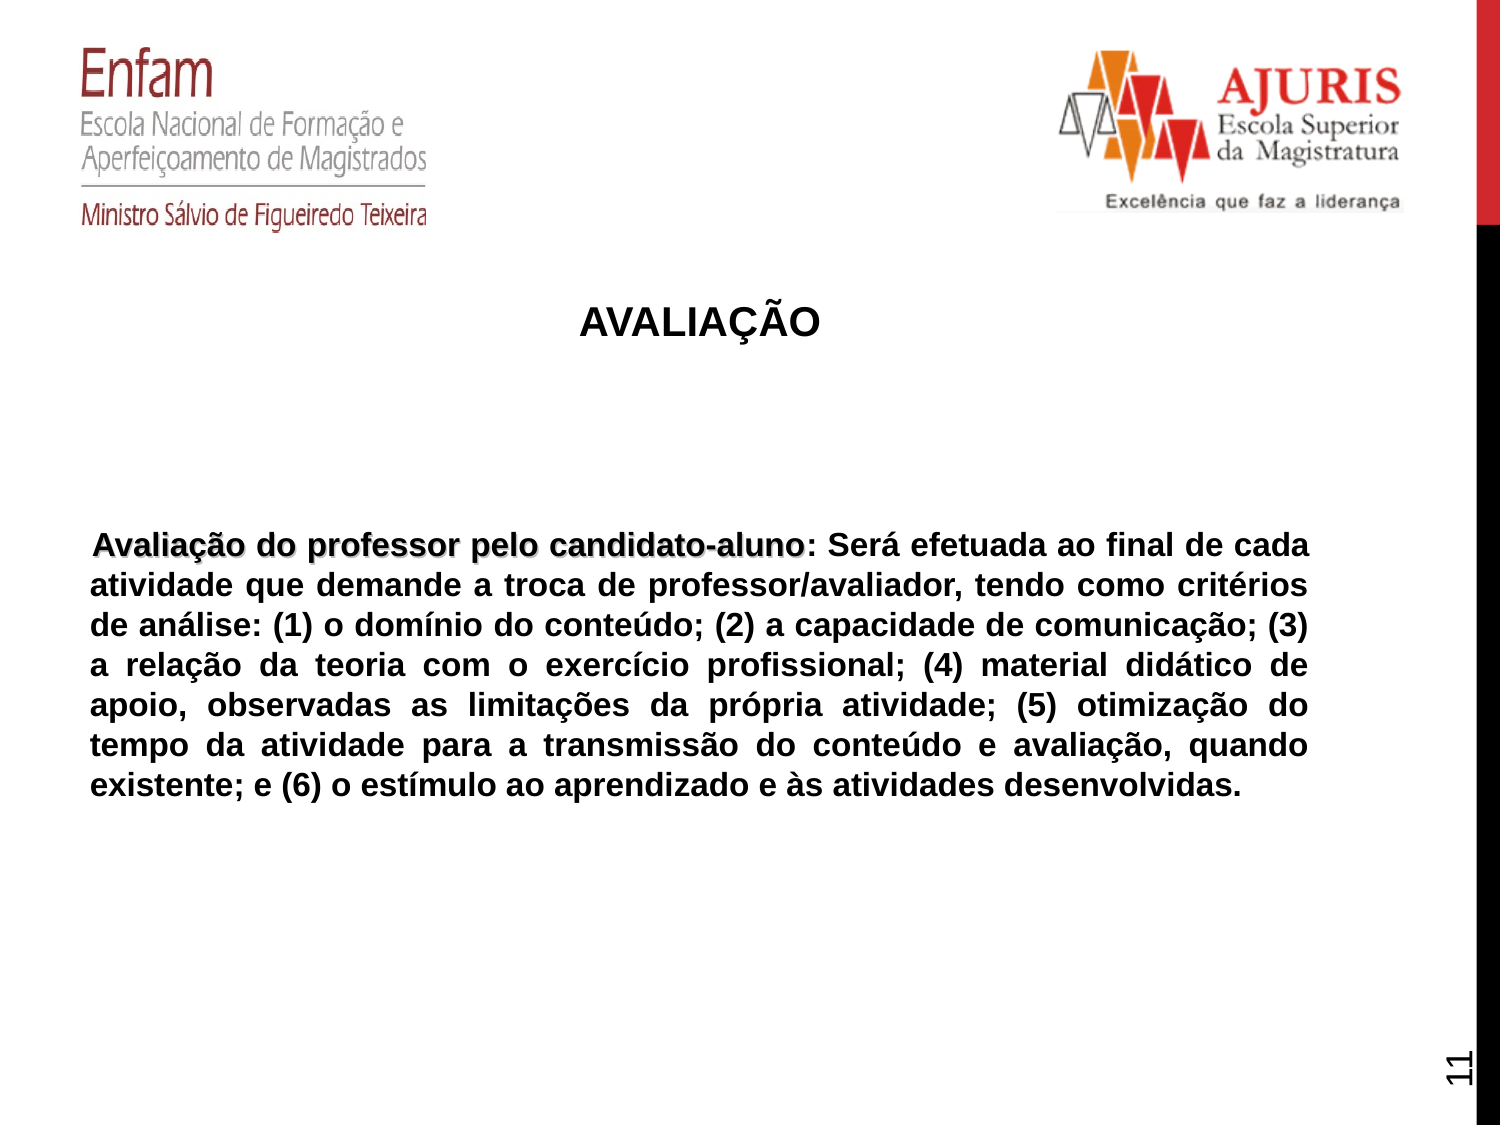

# AVALIAÇÃO
Avaliação do professor pelo candidato-aluno: Será efetuada ao final de cada atividade que demande a troca de professor/avaliador, tendo como critérios de análise: (1) o domínio do conteúdo; (2) a capacidade de comunicação; (3) a relação da teoria com o exercício profissional; (4) material didático de apoio, observadas as limitações da própria atividade; (5) otimização do tempo da atividade para a transmissão do conteúdo e avaliação, quando existente; e (6) o estímulo ao aprendizado e às atividades desenvolvidas.